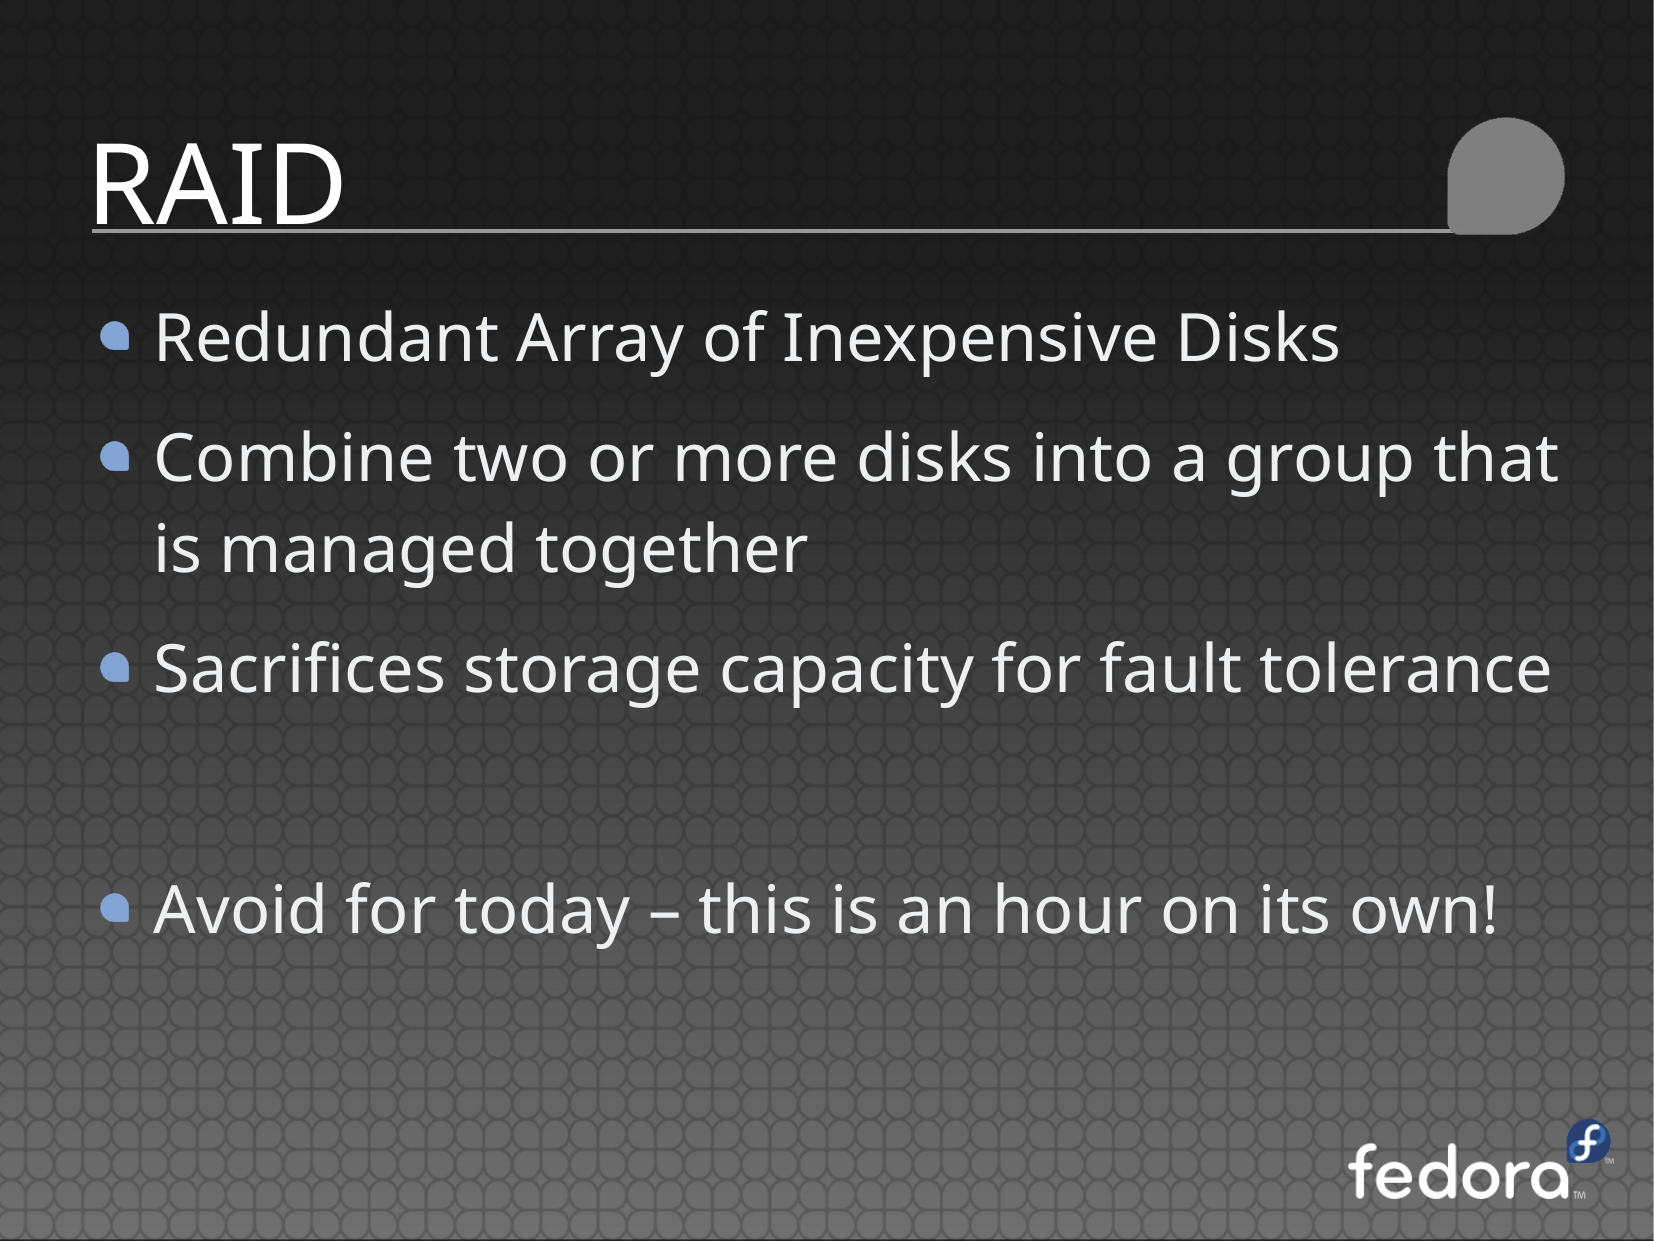

# RAID
Redundant Array of Inexpensive Disks
Combine two or more disks into a group that is managed together
Sacrifices storage capacity for fault tolerance
Avoid for today – this is an hour on its own!